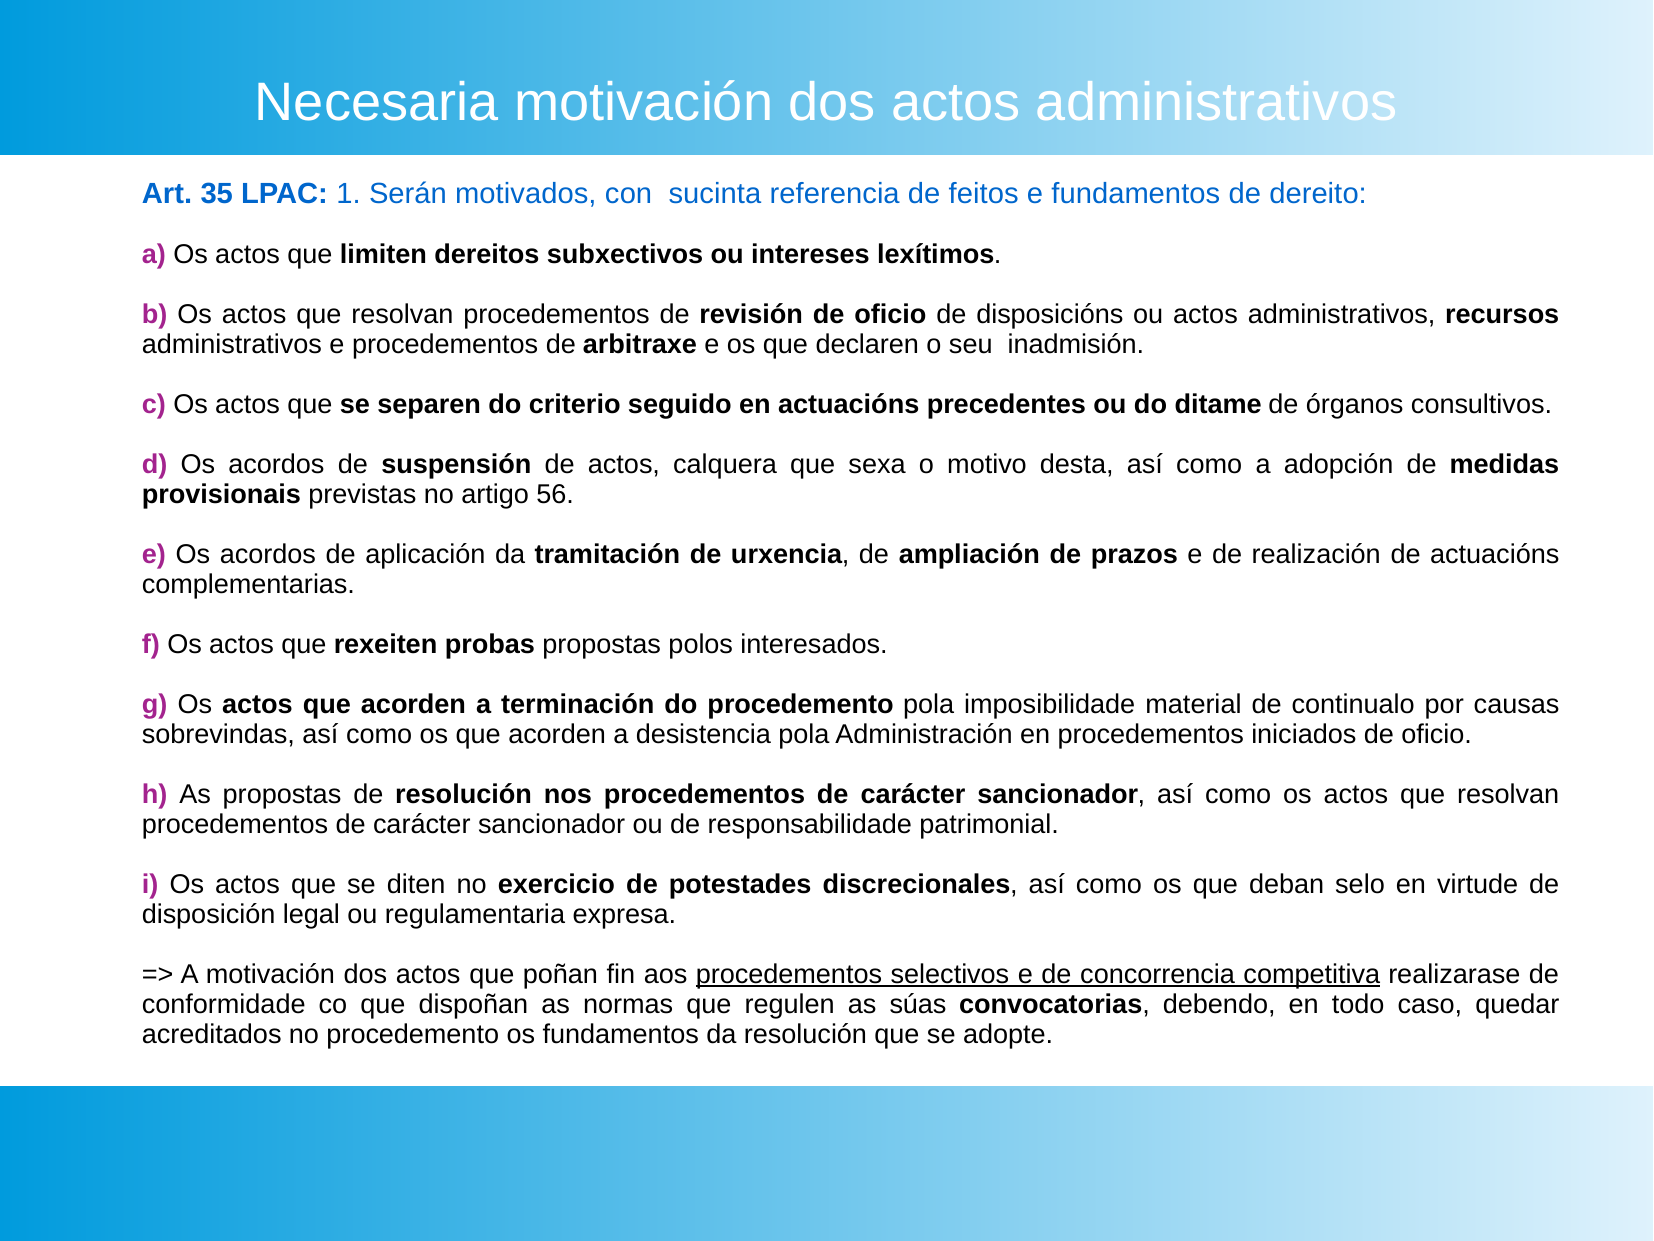

# Necesaria motivación dos actos administrativos
Art. 35 LPAC: 1. Serán motivados, con sucinta referencia de feitos e fundamentos de dereito:
a) Os actos que limiten dereitos subxectivos ou intereses lexítimos.
b) Os actos que resolvan procedementos de revisión de oficio de disposicións ou actos administrativos, recursos administrativos e procedementos de arbitraxe e os que declaren o seu inadmisión.
c) Os actos que se separen do criterio seguido en actuacións precedentes ou do ditame de órganos consultivos.
d) Os acordos de suspensión de actos, calquera que sexa o motivo desta, así como a adopción de medidas provisionais previstas no artigo 56.
e) Os acordos de aplicación da tramitación de urxencia, de ampliación de prazos e de realización de actuacións complementarias.
f) Os actos que rexeiten probas propostas polos interesados.
g) Os actos que acorden a terminación do procedemento pola imposibilidade material de continualo por causas sobrevindas, así como os que acorden a desistencia pola Administración en procedementos iniciados de oficio.
h) As propostas de resolución nos procedementos de carácter sancionador, así como os actos que resolvan procedementos de carácter sancionador ou de responsabilidade patrimonial.
i) Os actos que se diten no exercicio de potestades discrecionales, así como os que deban selo en virtude de disposición legal ou regulamentaria expresa.
=> A motivación dos actos que poñan fin aos procedementos selectivos e de concorrencia competitiva realizarase de conformidade co que dispoñan as normas que regulen as súas convocatorias, debendo, en todo caso, quedar acreditados no procedemento os fundamentos da resolución que se adopte.